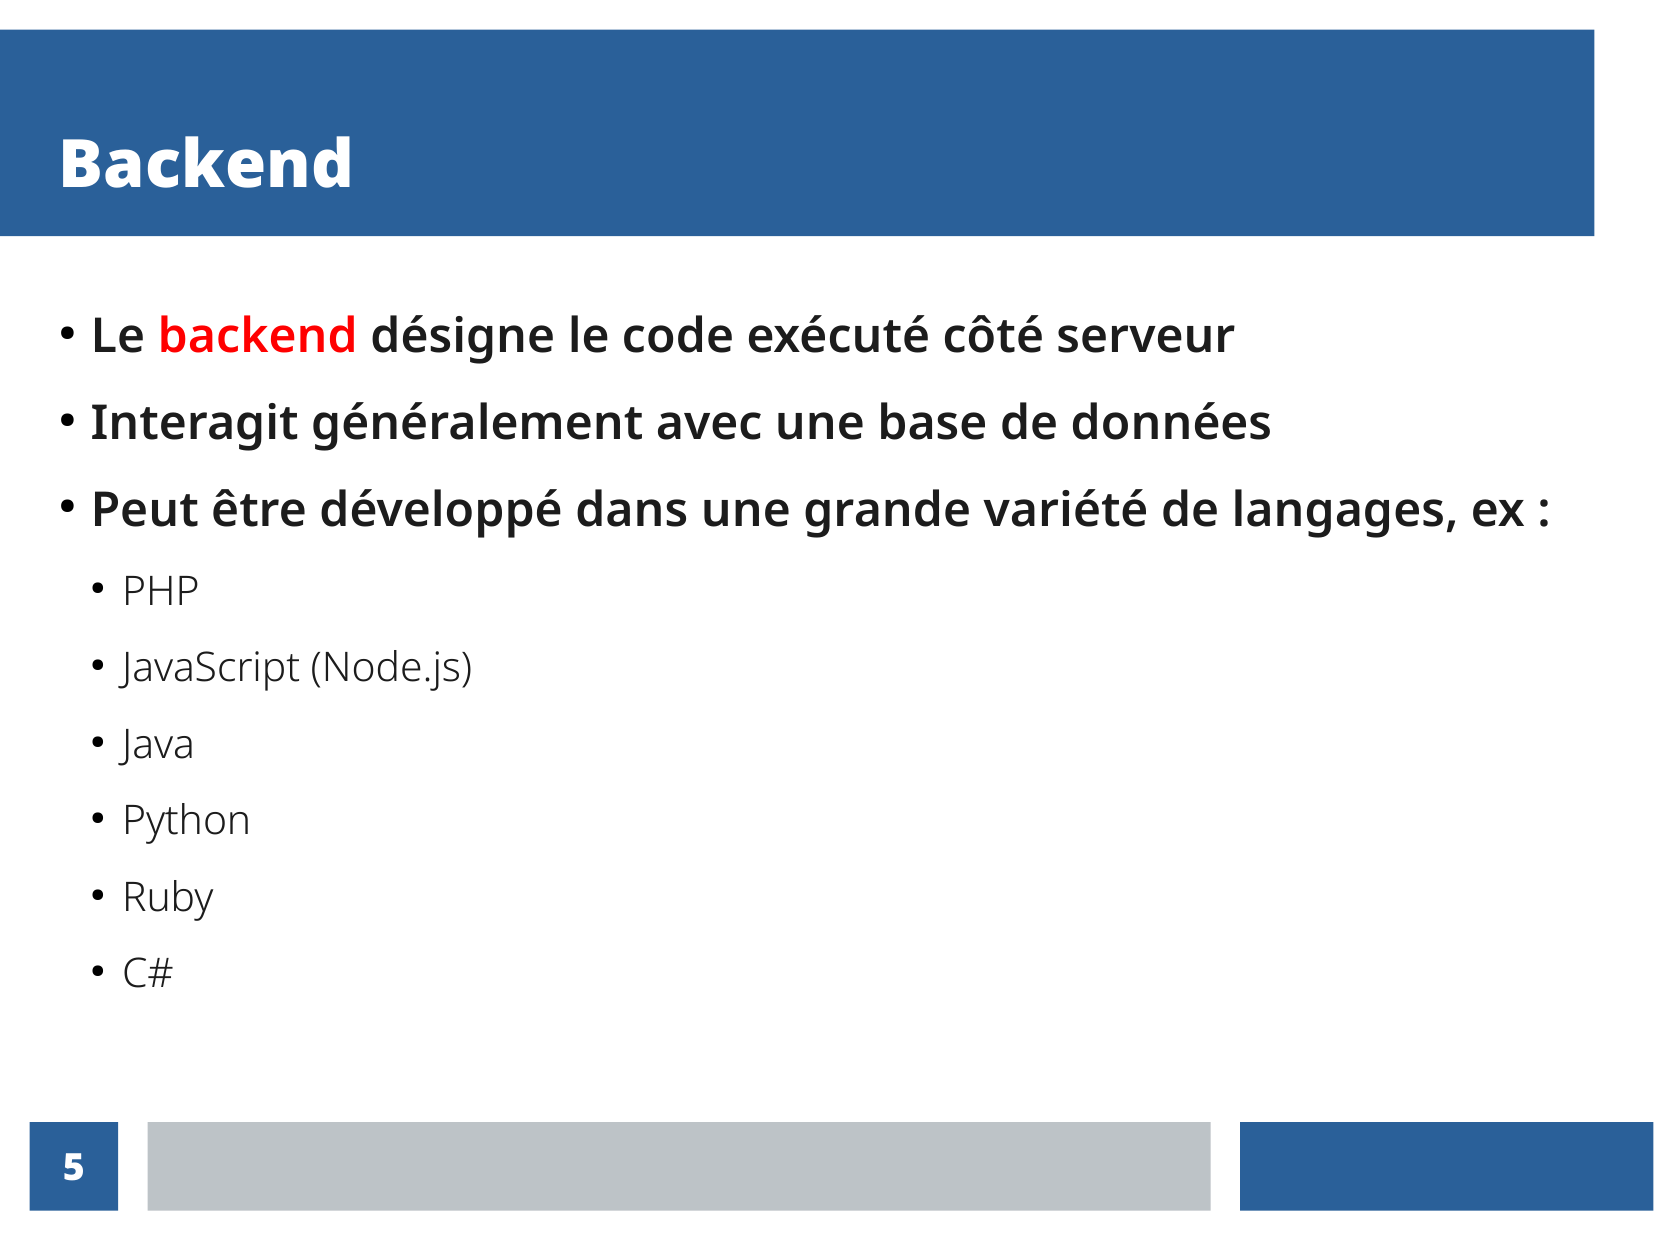

# Backend
Le backend désigne le code exécuté côté serveur
Interagit généralement avec une base de données
Peut être développé dans une grande variété de langages, ex :
PHP
JavaScript (Node.js)
Java
Python
Ruby
C#
5